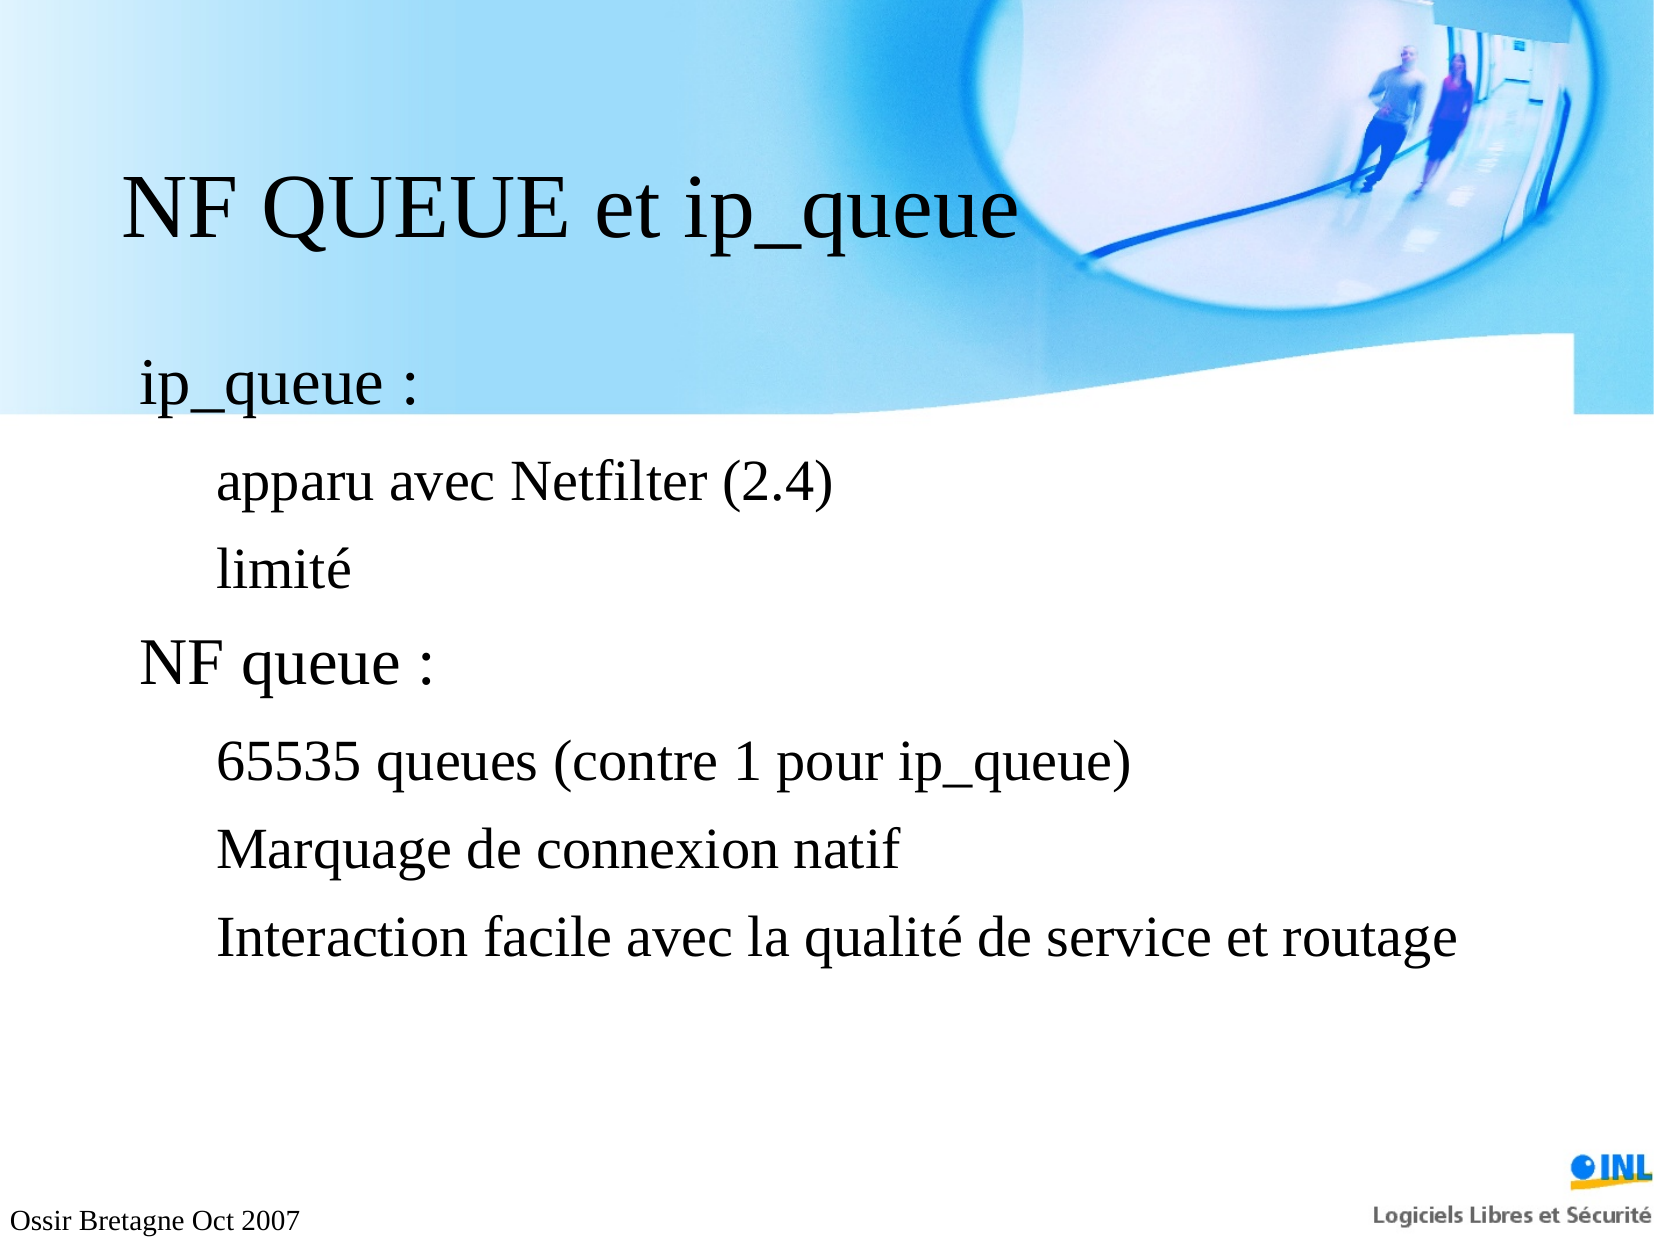

# NF QUEUE et ip_queue
ip_queue :
apparu avec Netfilter (2.4)
limité
NF queue :
65535 queues (contre 1 pour ip_queue)
Marquage de connexion natif
Interaction facile avec la qualité de service et routage